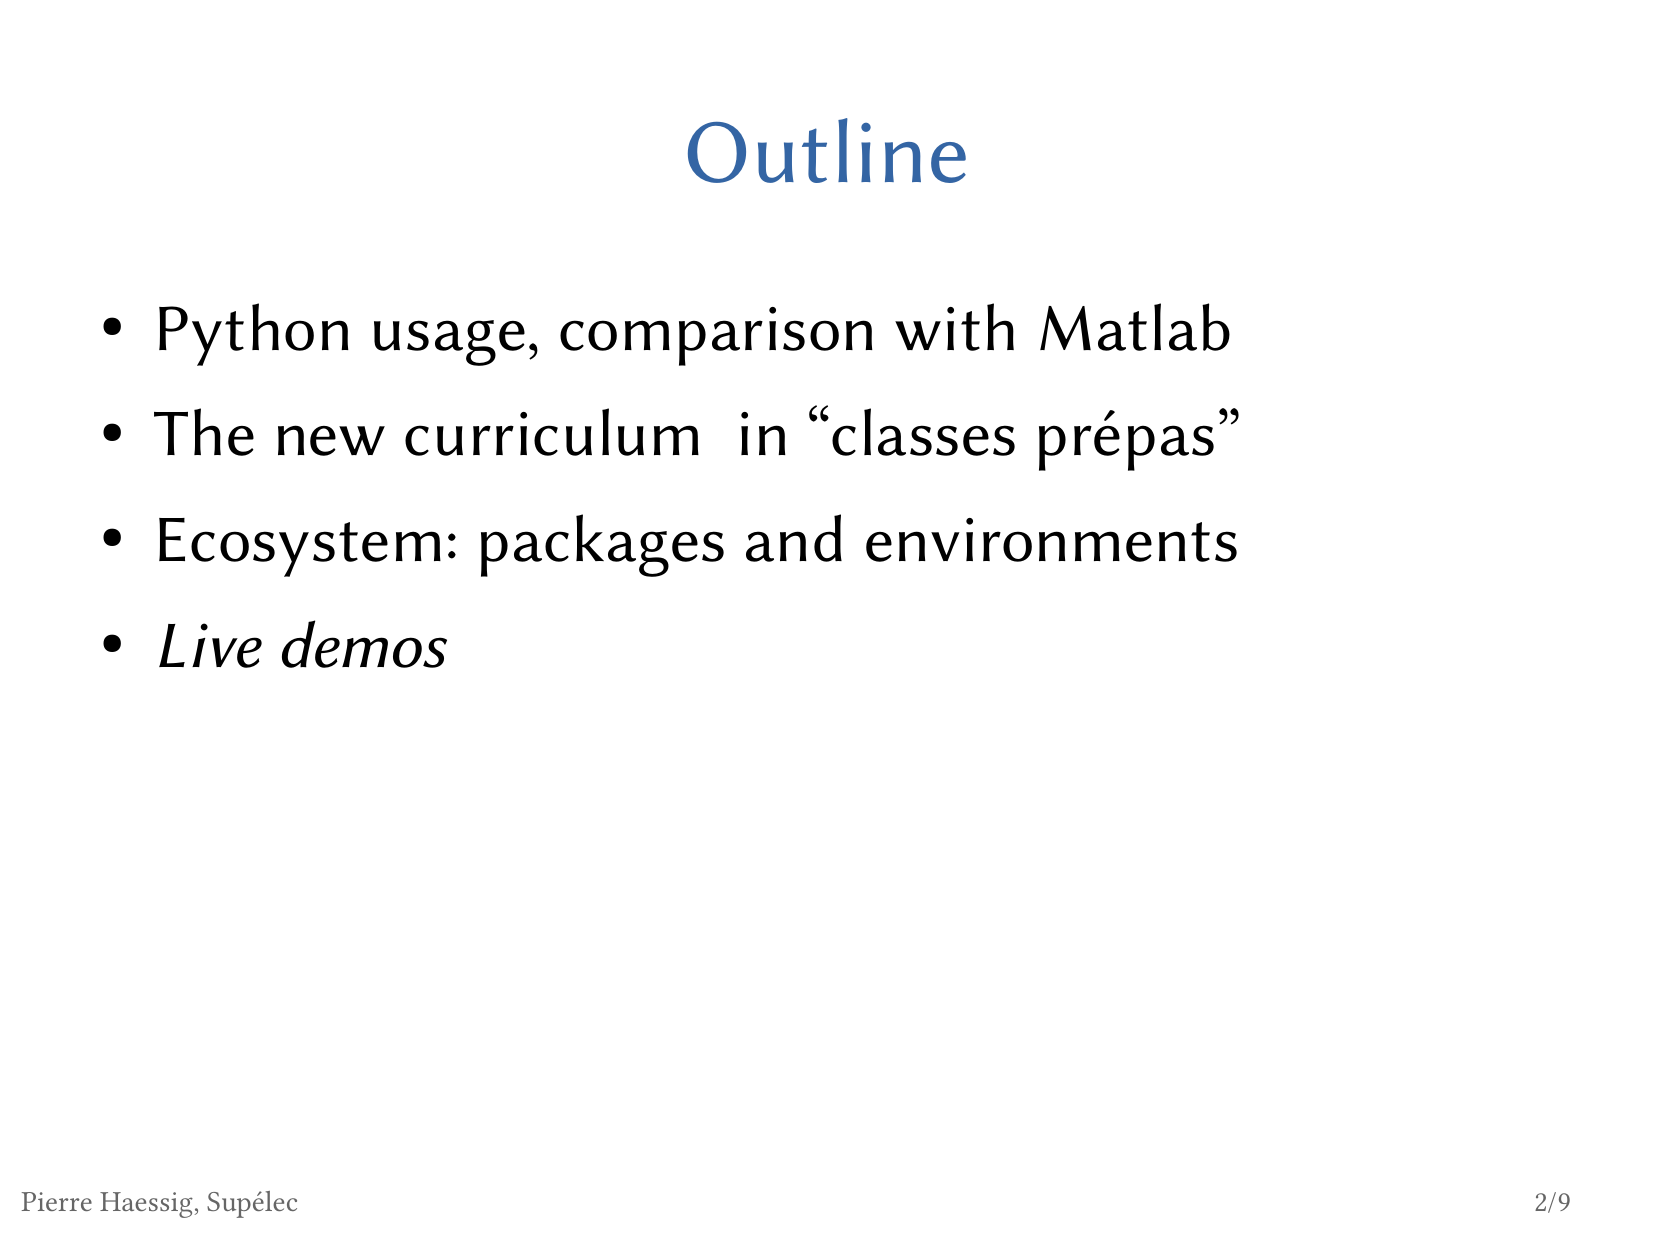

# Outline
Python usage, comparison with Matlab
The new curriculum in “classes prépas”
Ecosystem: packages and environments
Live demos
2